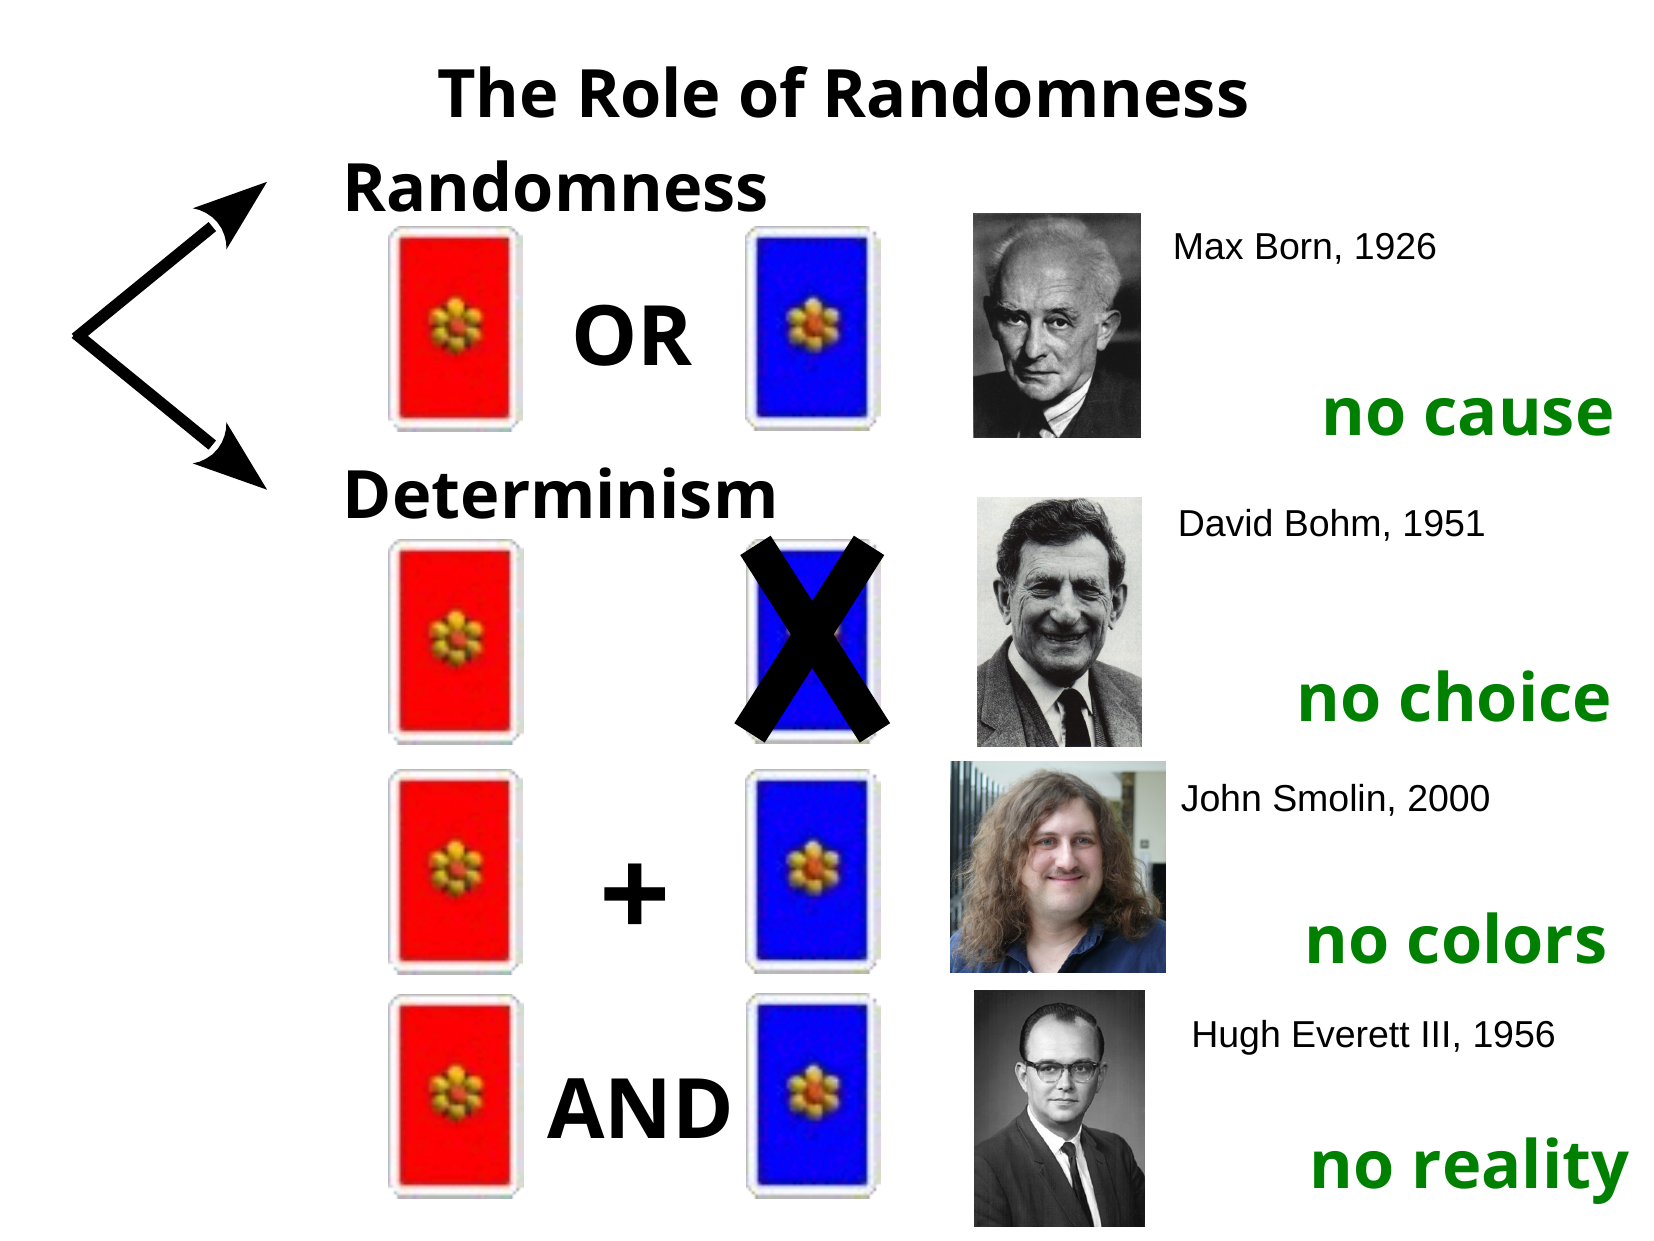

The Role of Randomness
Randomness
Max Born, 1926
OR
no cause
Determinism
David Bohm, 1951
no choice
John Smolin, 2000
+
no colors
Hugh Everett III, 1956
AND
no reality